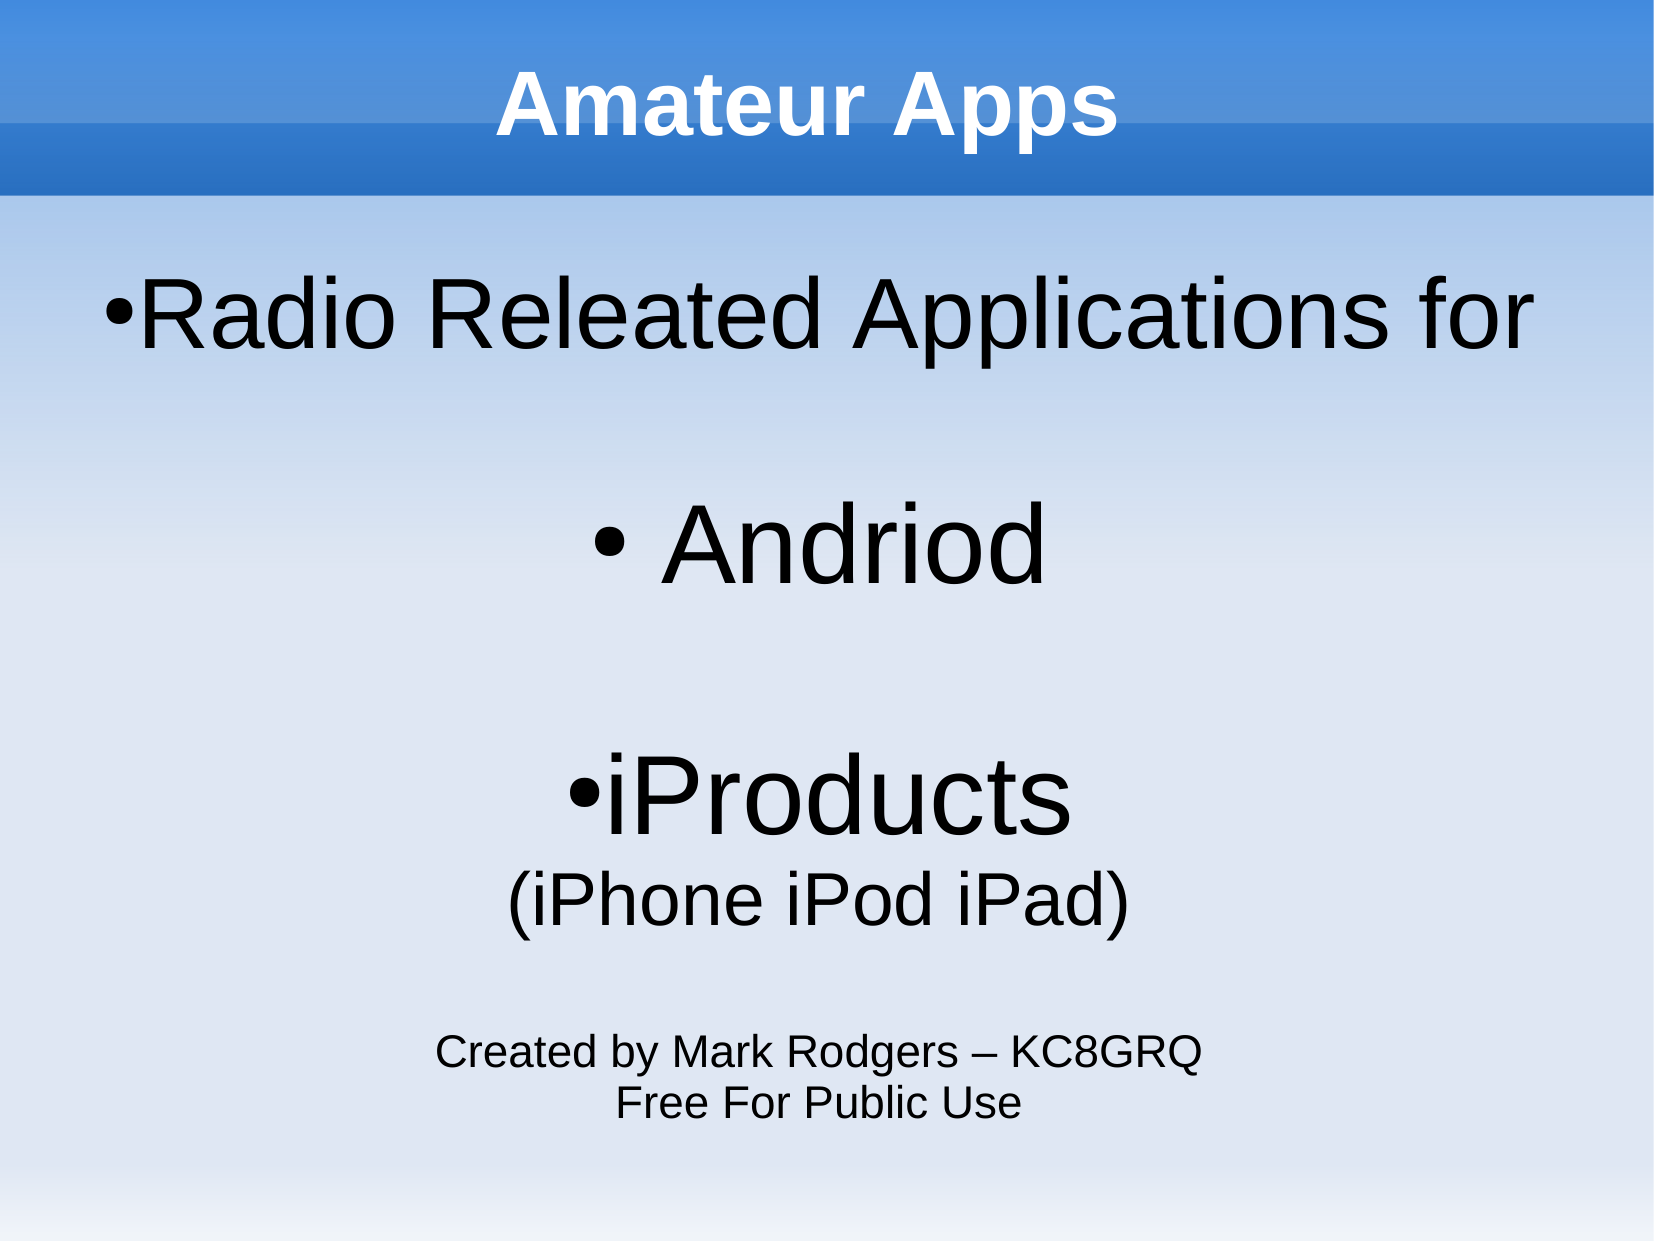

# Amateur Apps
Radio Releated Applications for
 Andriod
iProducts
(iPhone iPod iPad)
Created by Mark Rodgers – KC8GRQ
Free For Public Use